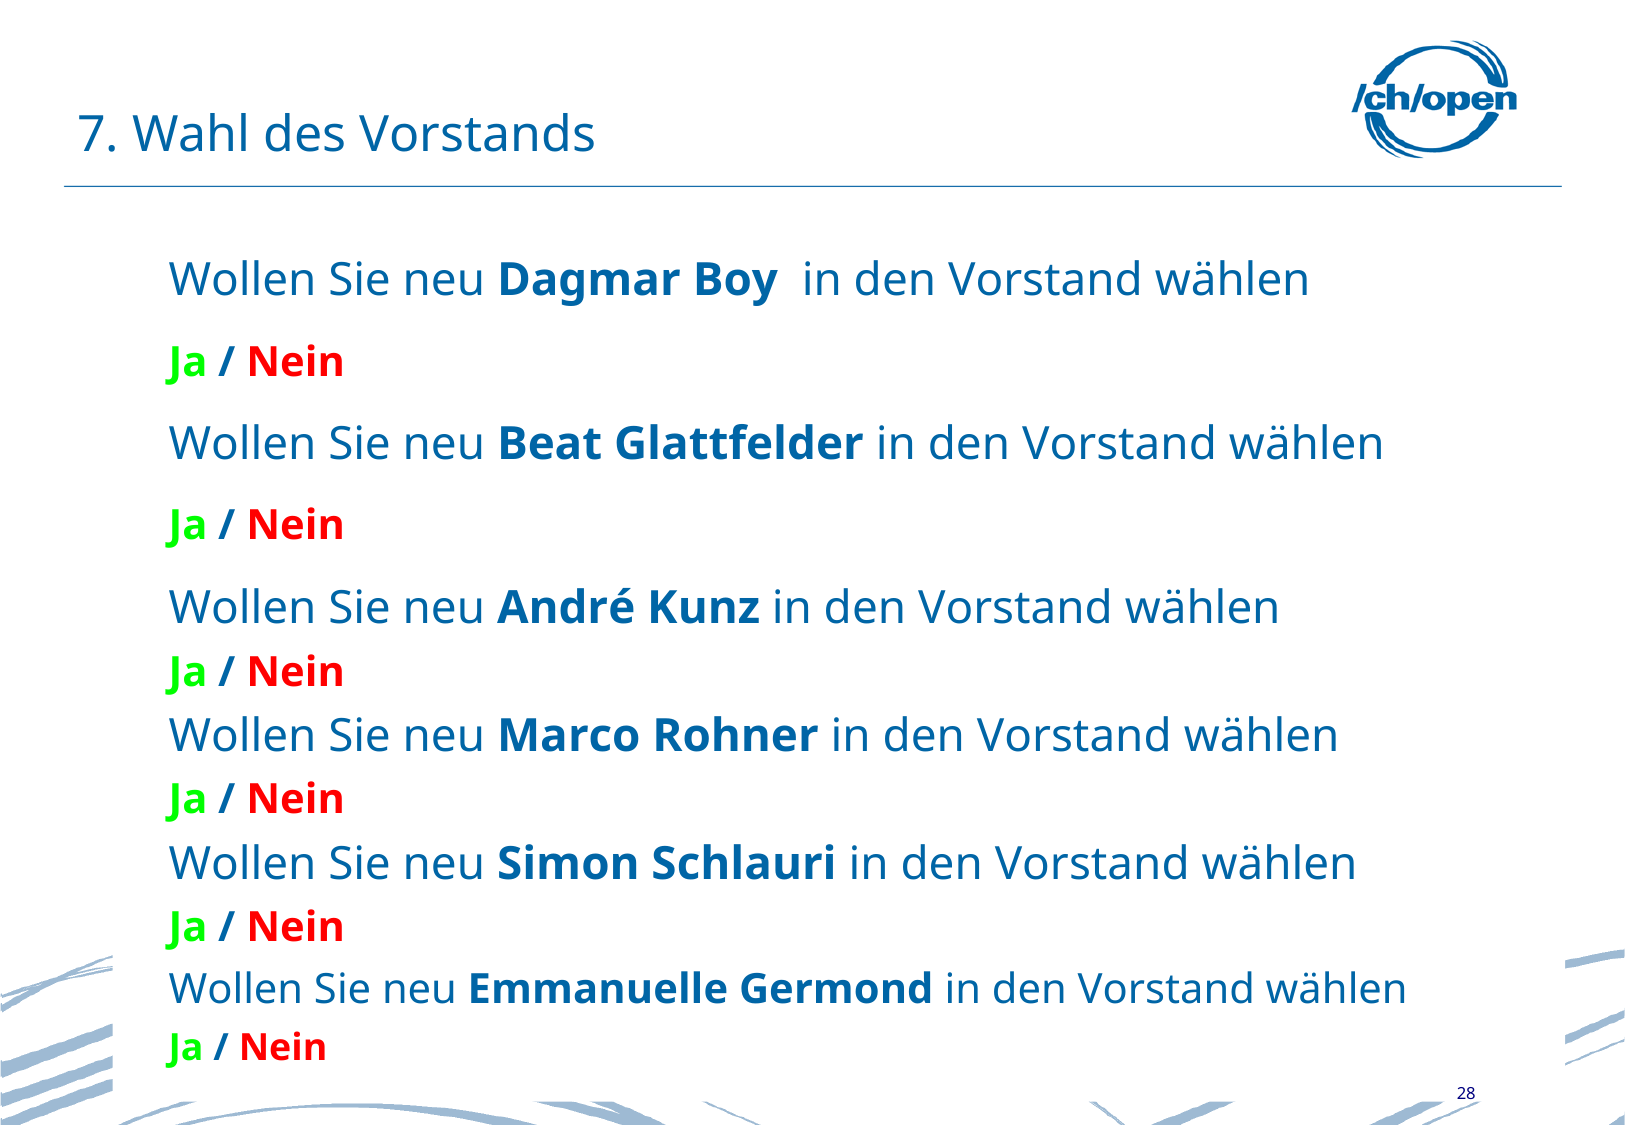

# 7. Wahl des Vorstands
Wollen Sie neu Dagmar Boy in den Vorstand wählen
Ja / Nein
Wollen Sie neu Beat Glattfelder in den Vorstand wählen
Ja / Nein
Wollen Sie neu André Kunz in den Vorstand wählen
Ja / Nein
Wollen Sie neu Marco Rohner in den Vorstand wählen
Ja / Nein
Wollen Sie neu Simon Schlauri in den Vorstand wählen
Ja / Nein
Wollen Sie neu Emmanuelle Germond in den Vorstand wählen
Ja / Nein